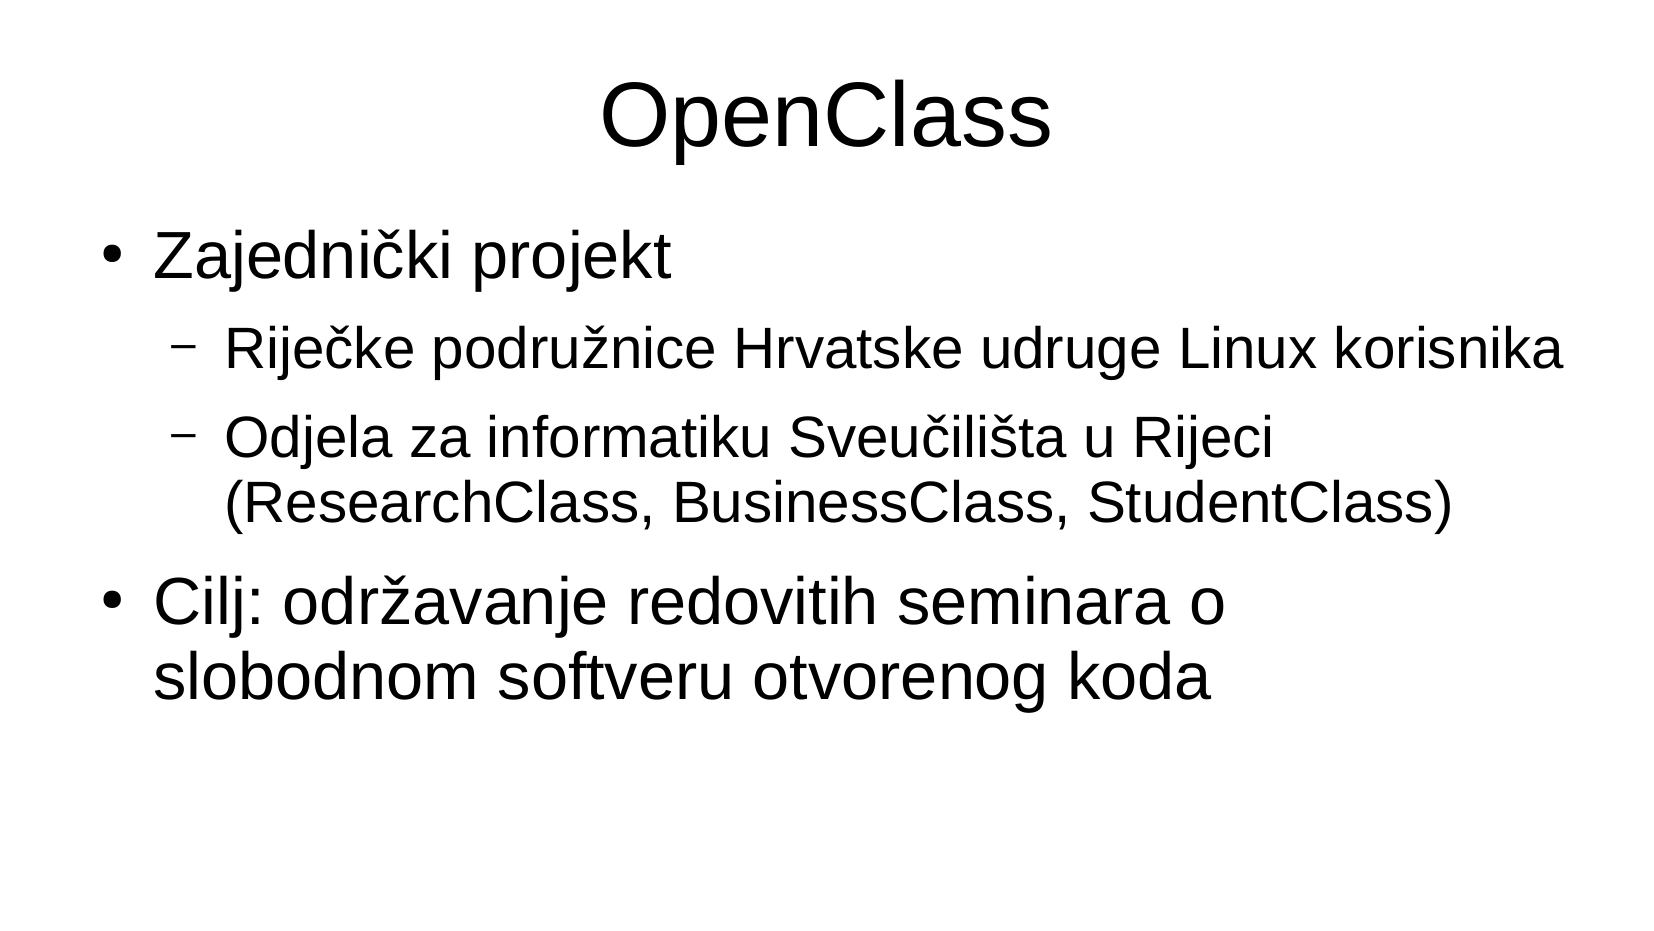

# OpenClass
Zajednički projekt
Riječke podružnice Hrvatske udruge Linux korisnika
Odjela za informatiku Sveučilišta u Rijeci (ResearchClass, BusinessClass, StudentClass)
Cilj: održavanje redovitih seminara o slobodnom softveru otvorenog koda